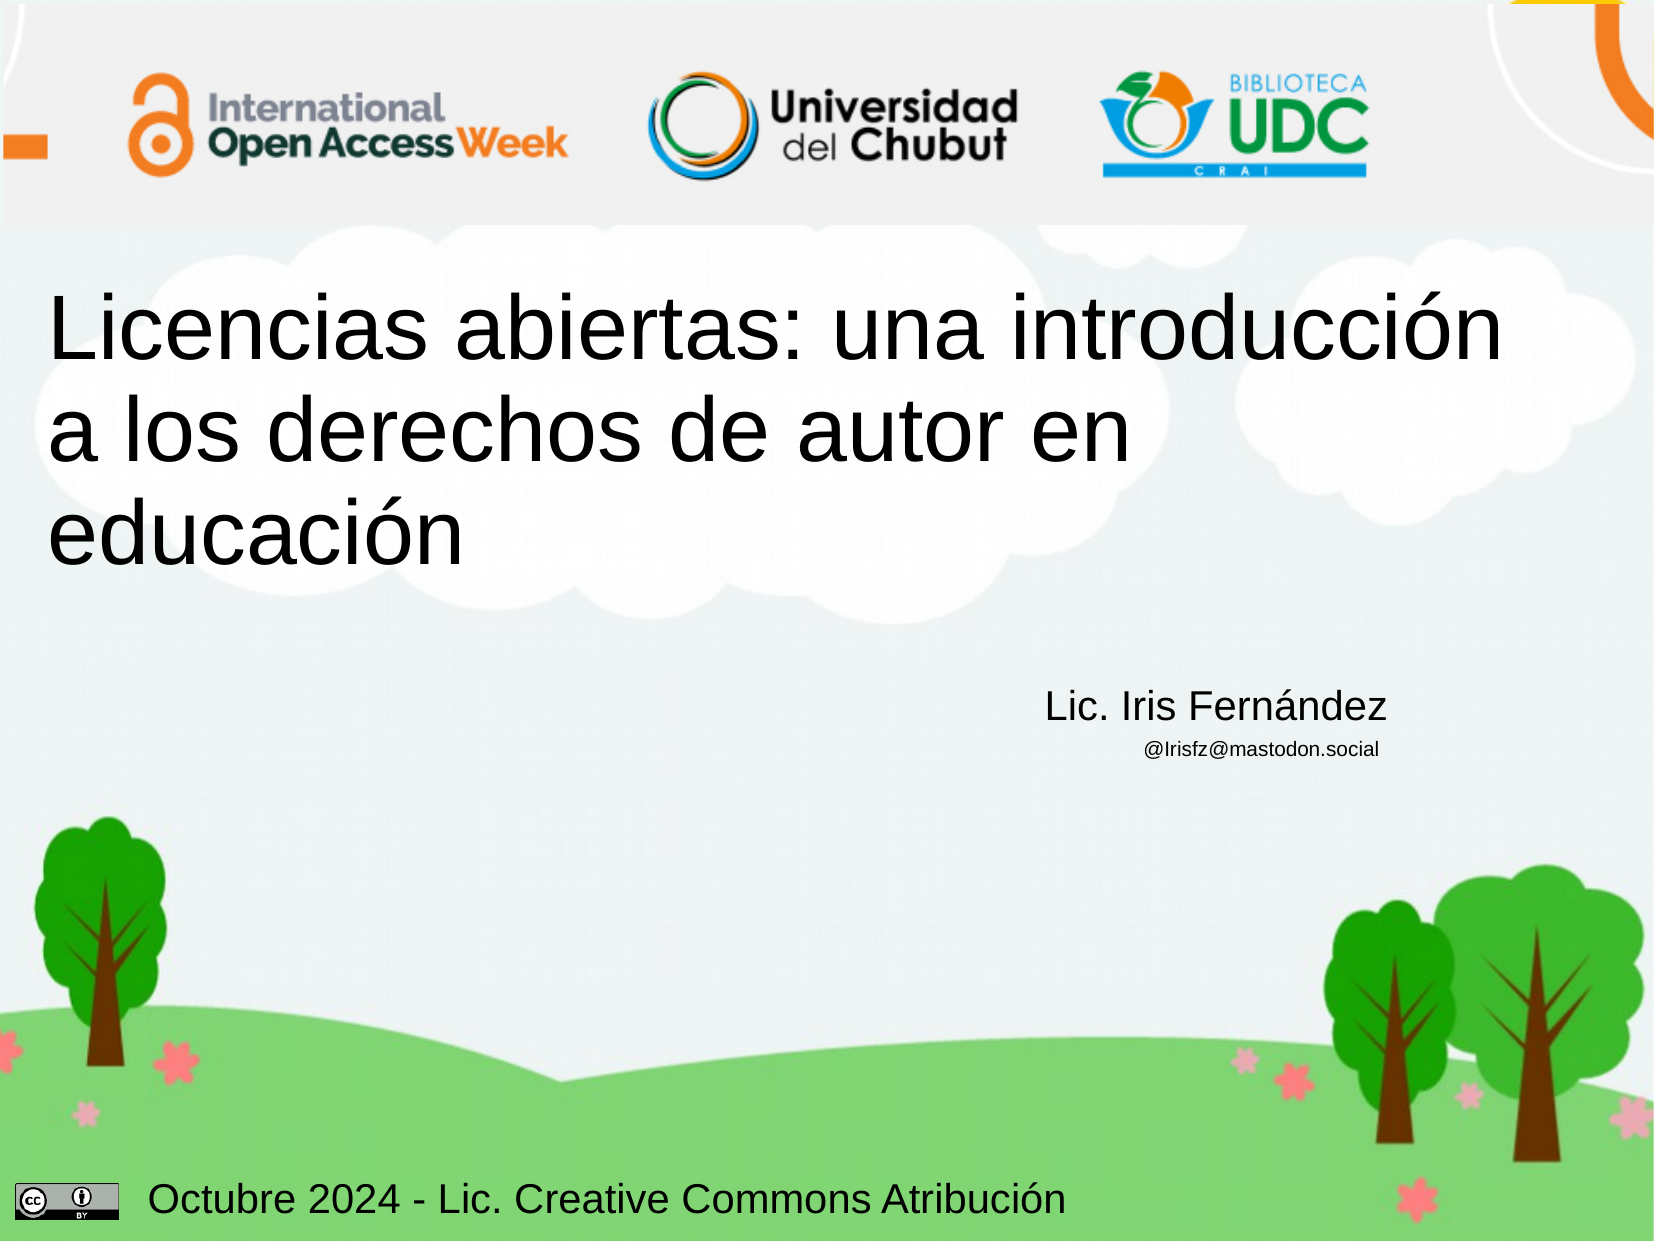

# Licencias abiertas: una introducción a los derechos de autor en educación
Lic. Iris Fernández
@Irisfz@mastodon.social
Octubre 2024 - Lic. Creative Commons Atribución